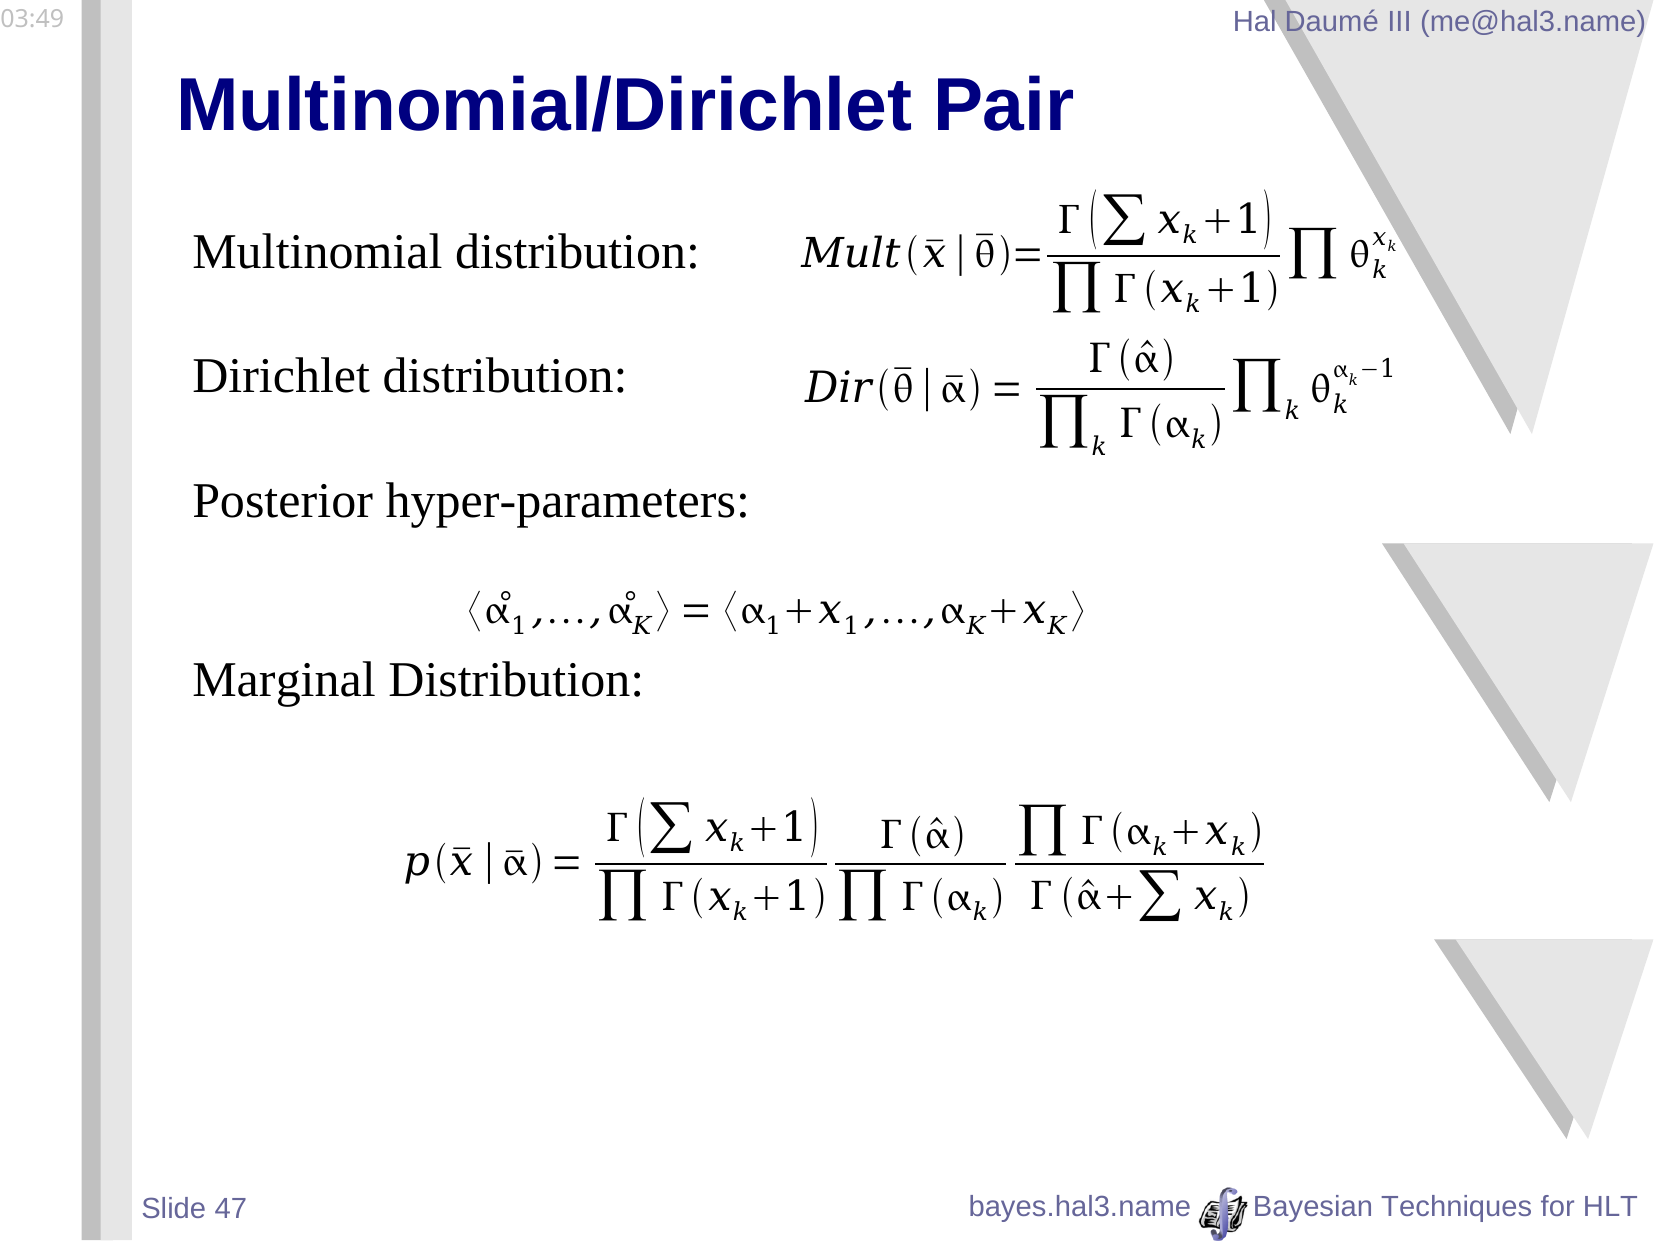

# Multinomial/Dirichlet Pair
Multinomial distribution:
Dirichlet distribution:
Posterior hyper-parameters:
Marginal Distribution: